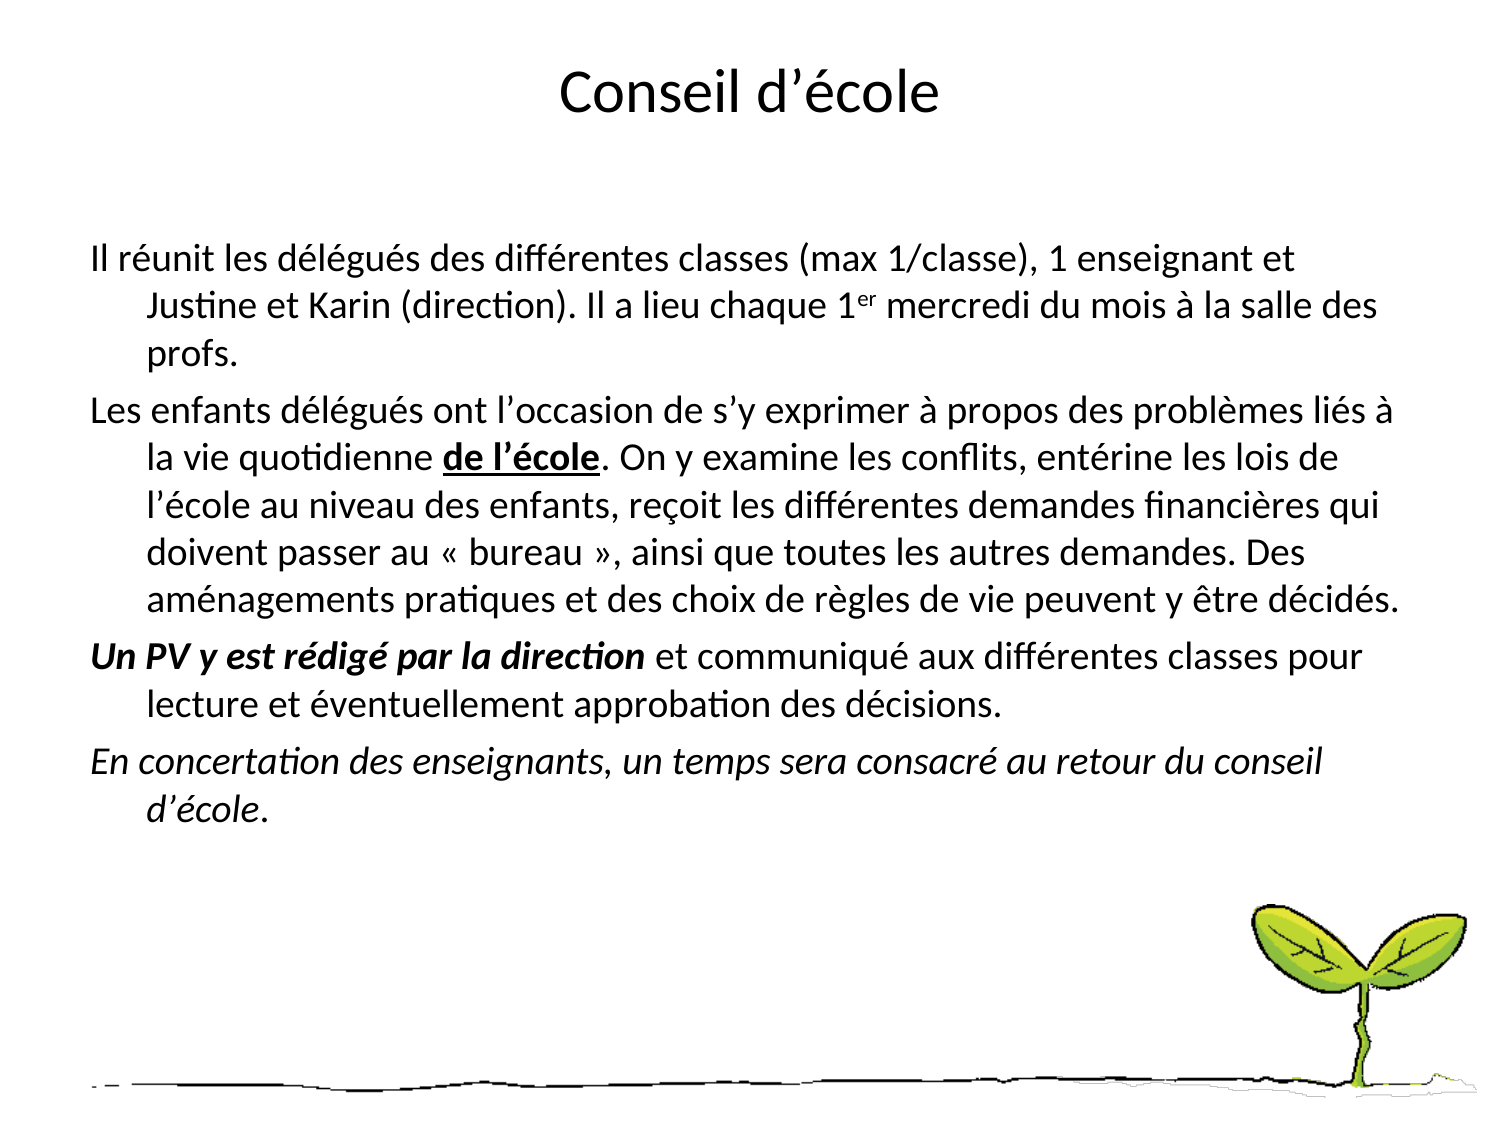

# Conseil d’école
Il réunit les délégués des différentes classes (max 1/classe), 1 enseignant et Justine et Karin (direction). Il a lieu chaque 1er mercredi du mois à la salle des profs.
Les enfants délégués ont l’occasion de s’y exprimer à propos des problèmes liés à la vie quotidienne de l’école. On y examine les conflits, entérine les lois de l’école au niveau des enfants, reçoit les différentes demandes financières qui doivent passer au « bureau », ainsi que toutes les autres demandes. Des aménagements pratiques et des choix de règles de vie peuvent y être décidés.
Un PV y est rédigé par la direction et communiqué aux différentes classes pour lecture et éventuellement approbation des décisions.
En concertation des enseignants, un temps sera consacré au retour du conseil d’école.